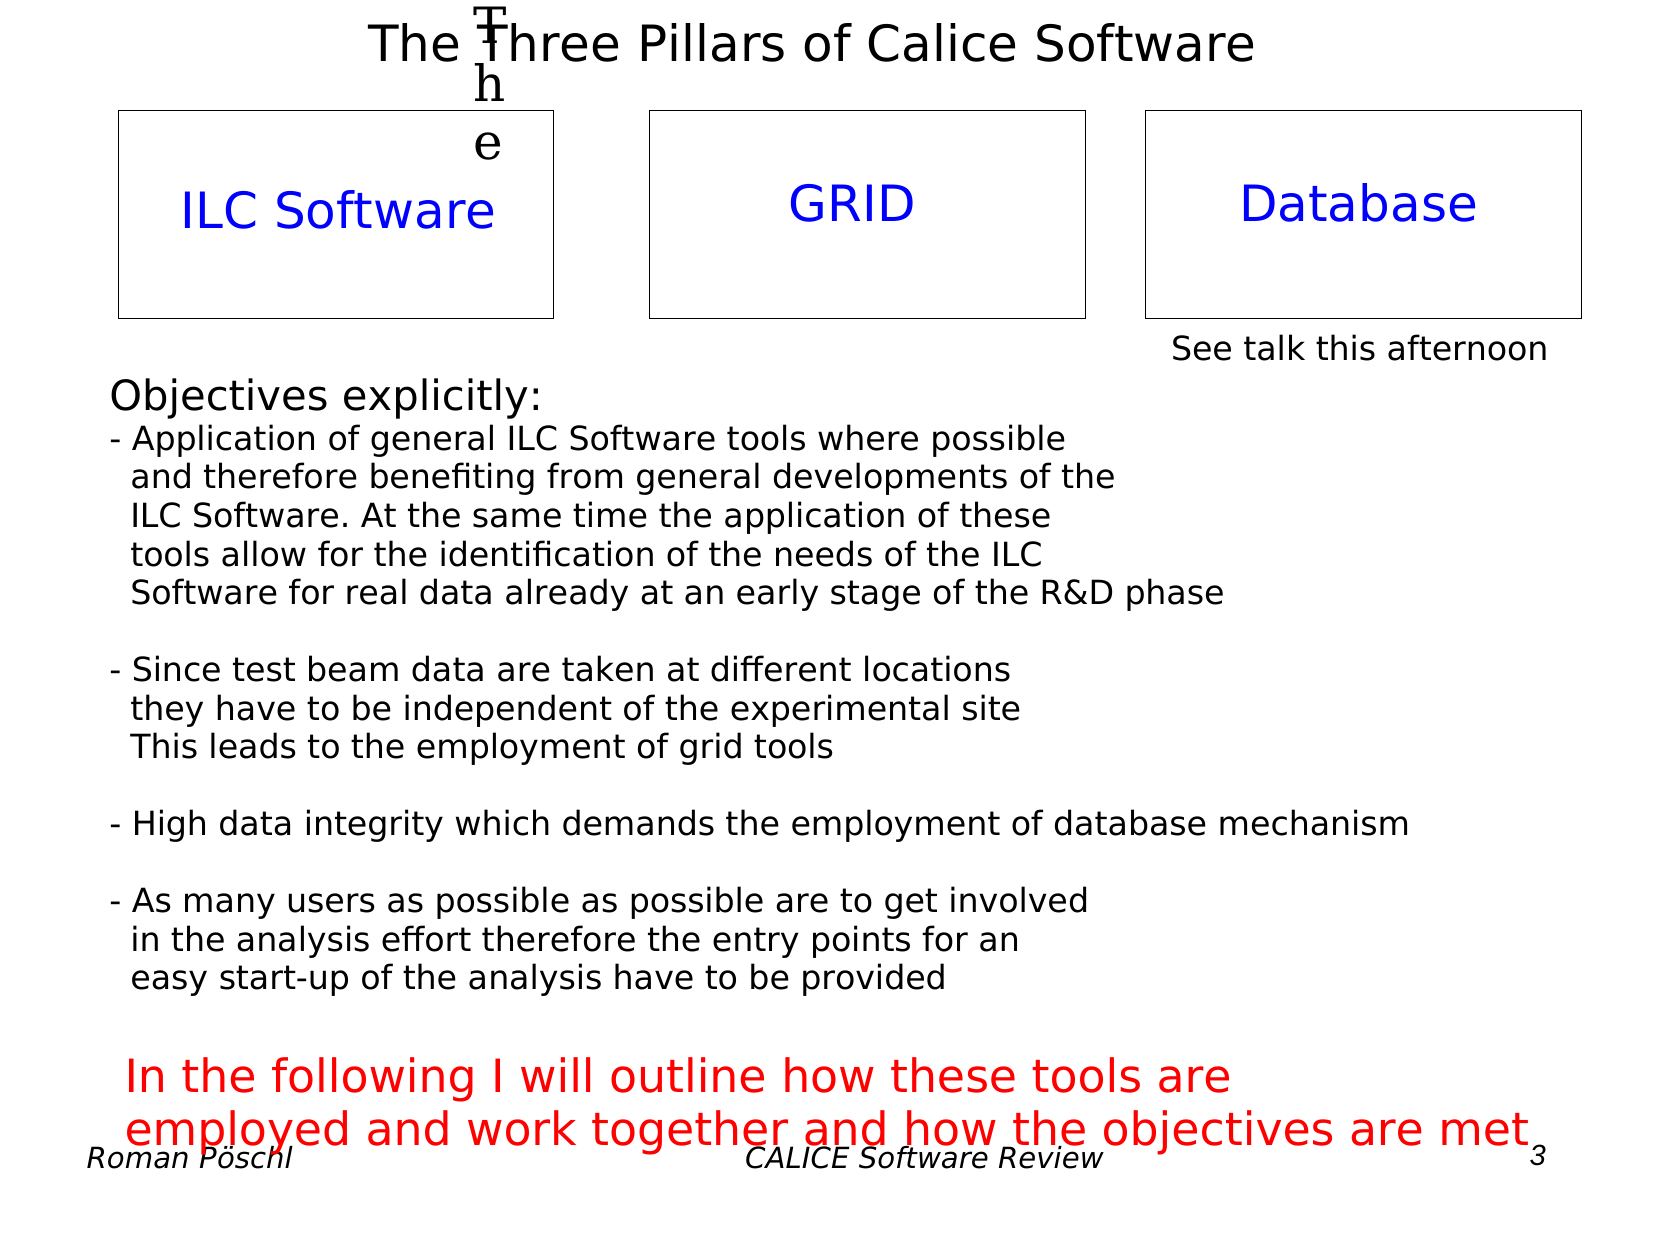

The
The Three Pillars of Calice Software
GRID
Database
ILC Software
See talk this afternoon
Objectives explicitly:
- Application of general ILC Software tools where possible
 and therefore benefiting from general developments of the
 ILC Software. At the same time the application of these
 tools allow for the identification of the needs of the ILC
 Software for real data already at an early stage of the R&D phase
- Since test beam data are taken at different locations
 they have to be independent of the experimental site
 This leads to the employment of grid tools
- High data integrity which demands the employment of database mechanism
- As many users as possible as possible are to get involved
 in the analysis effort therefore the entry points for an
 easy start-up of the analysis have to be provided
In the following I will outline how these tools are
employed and work together and how the objectives are met